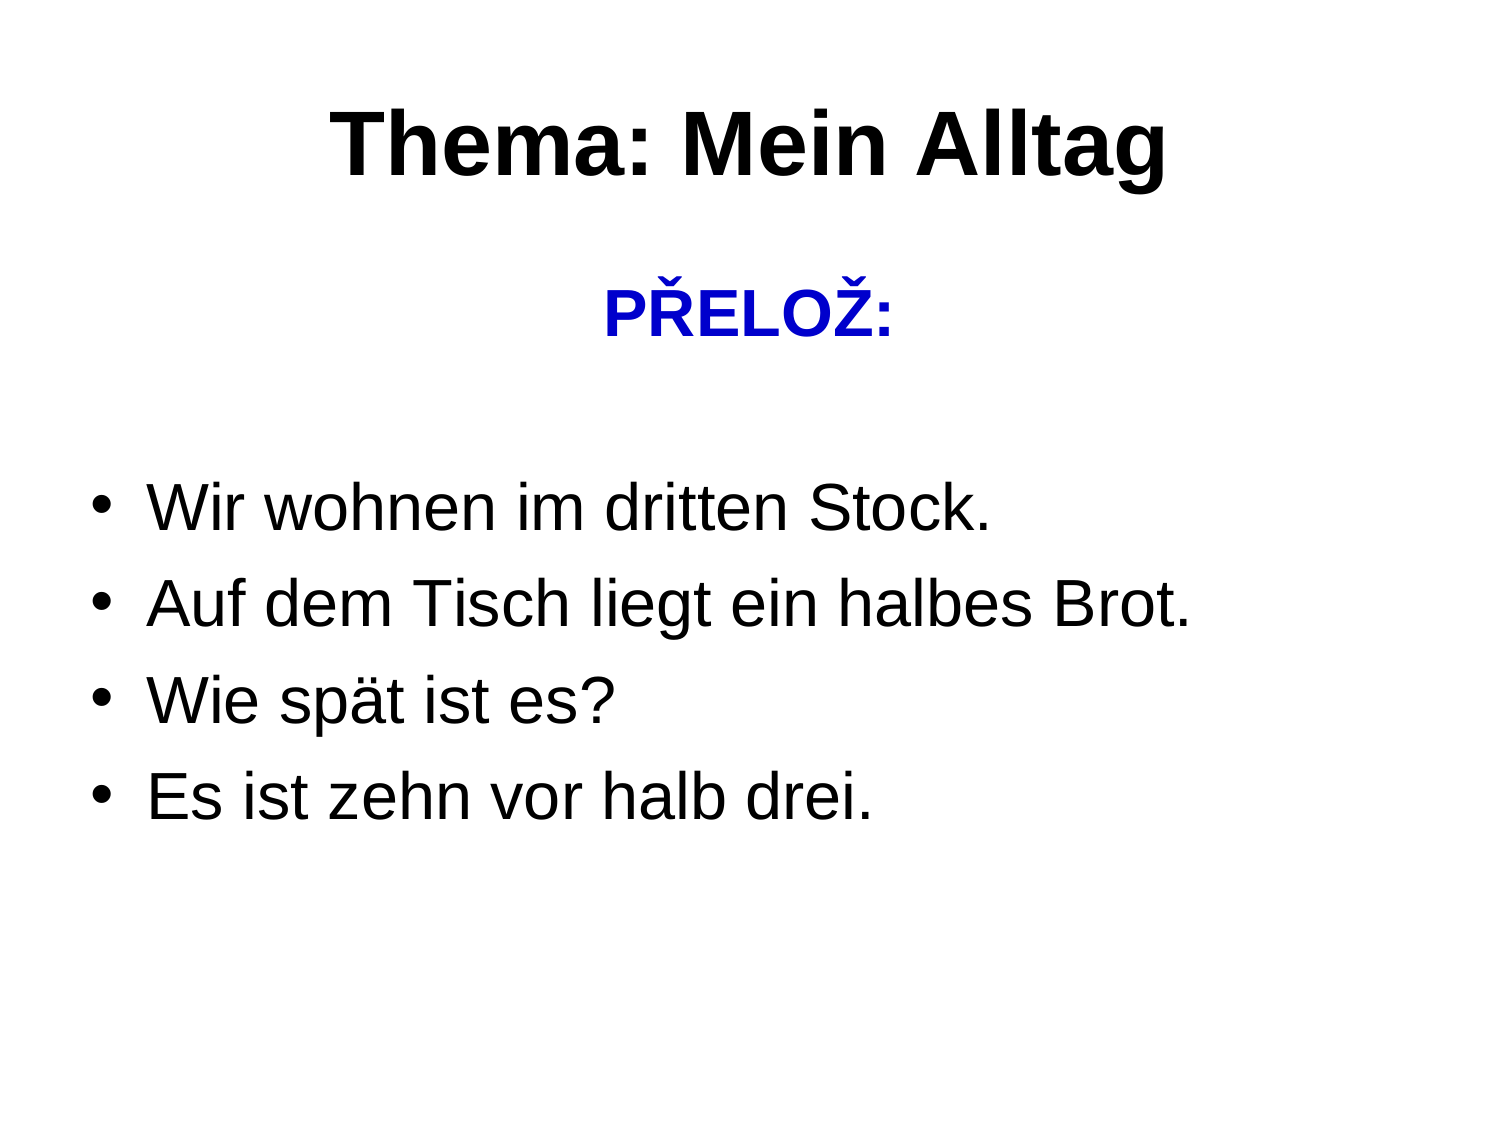

# Thema: Mein Alltag
PŘELOŽ:
Wir wohnen im dritten Stock.
Auf dem Tisch liegt ein halbes Brot.
Wie spät ist es?
Es ist zehn vor halb drei.